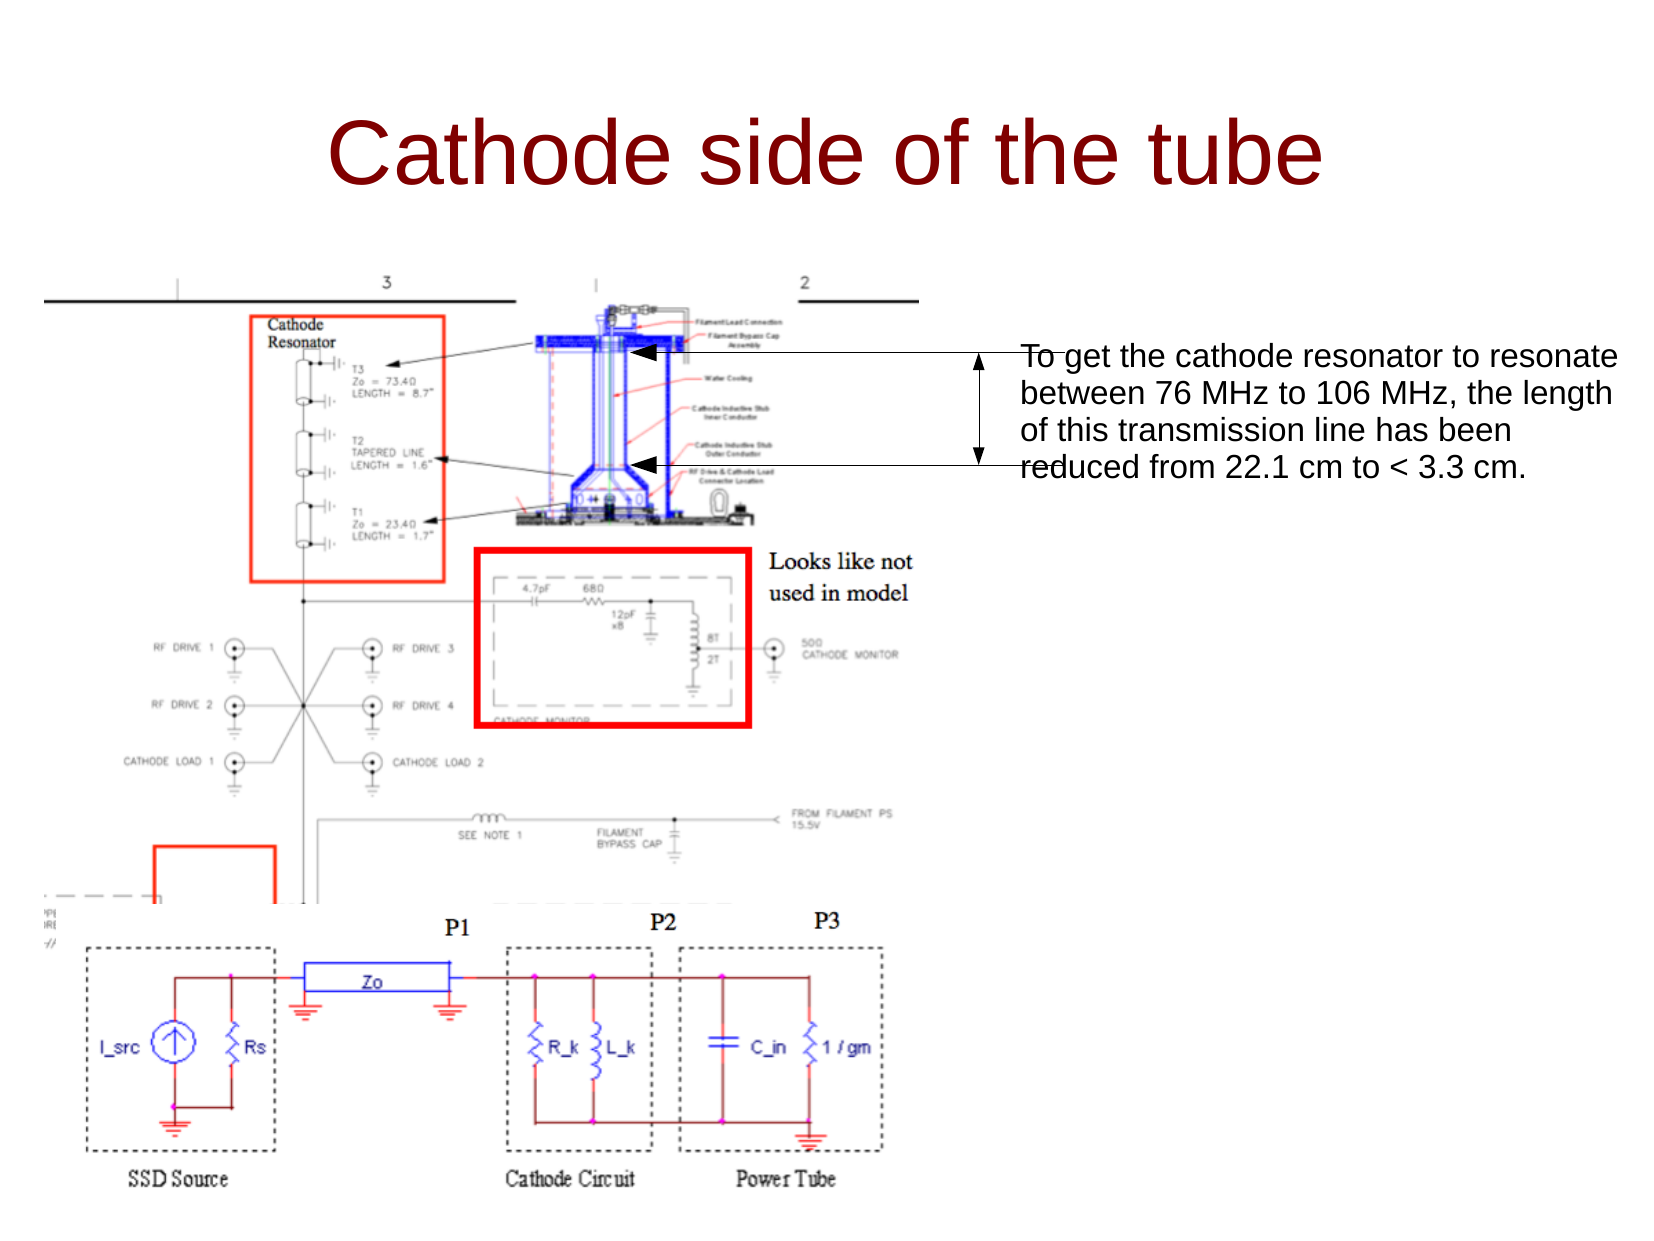

# Cathode side of the tube
To get the cathode resonator to resonate between 76 MHz to 106 MHz, the length of this transmission line has been reduced from 22.1 cm to < 3.3 cm.